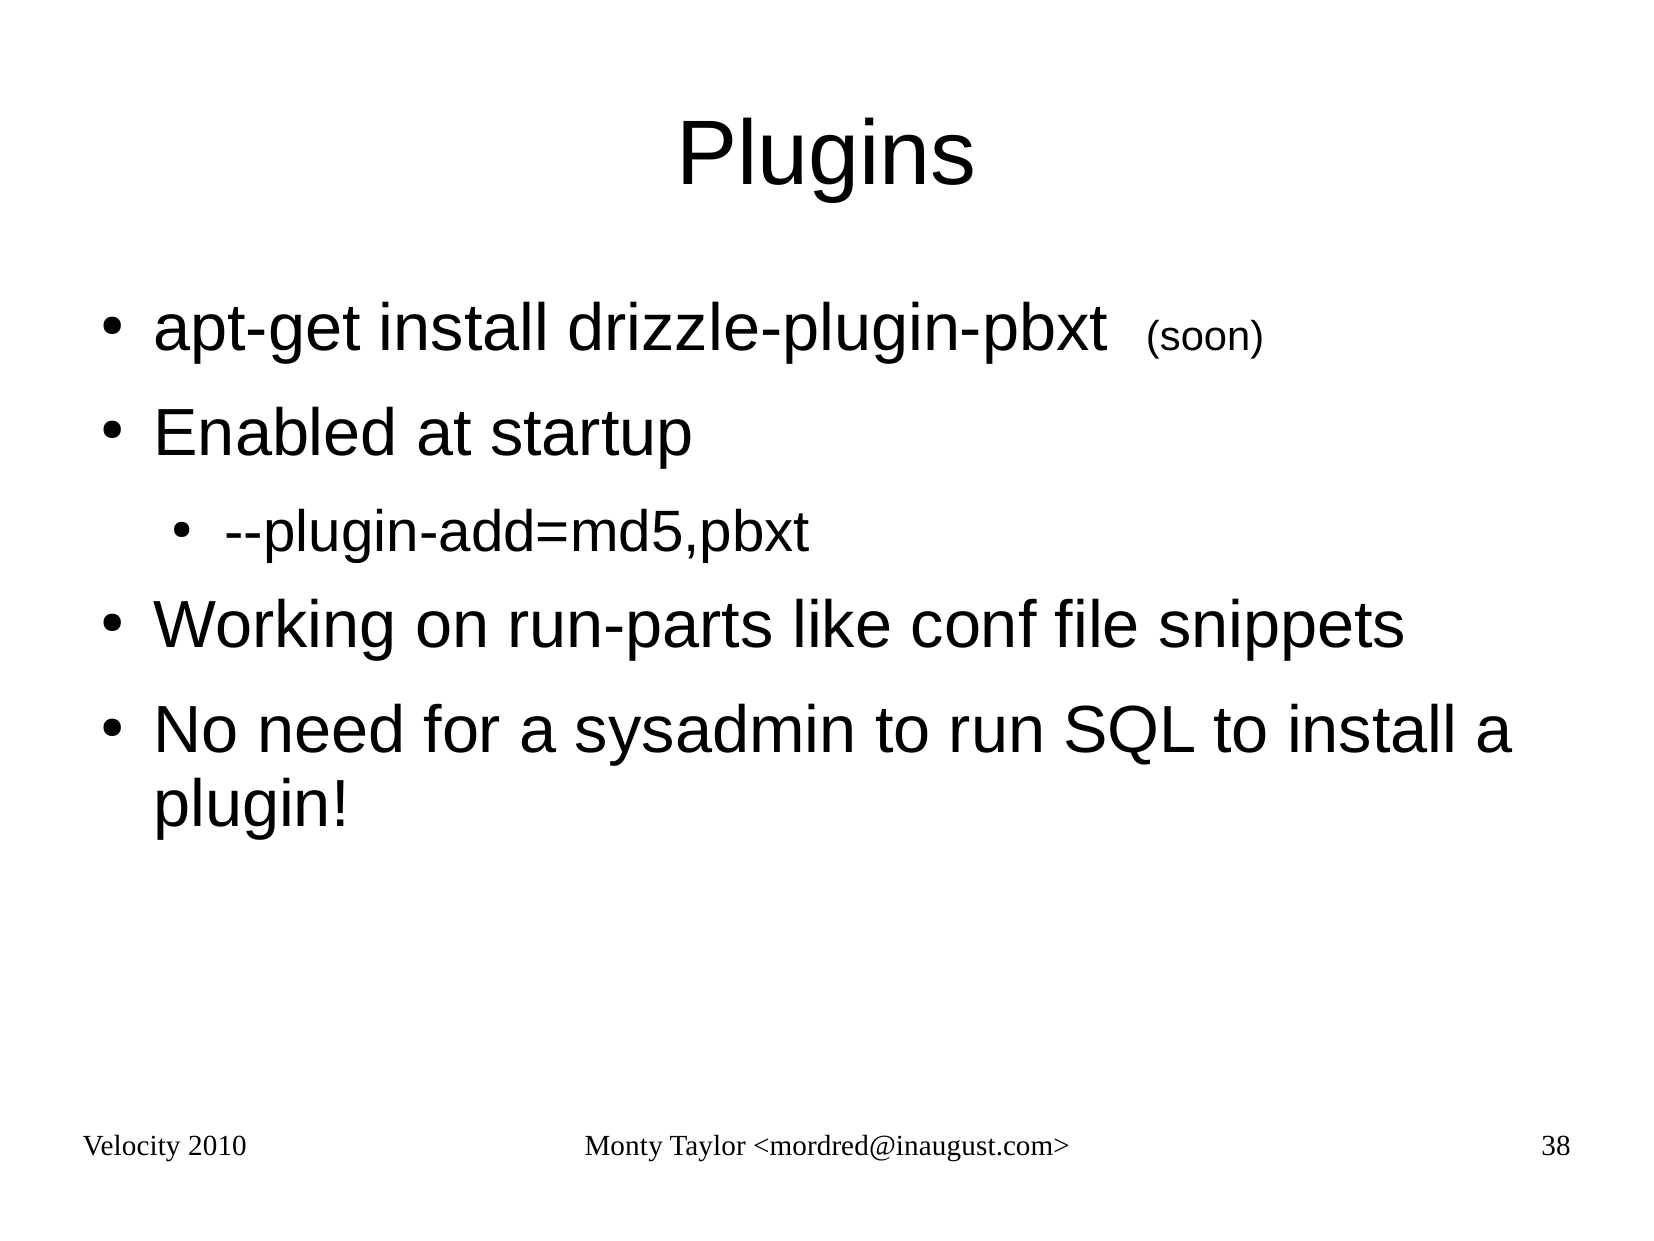

# Plugins
apt-get install drizzle-plugin-pbxt (soon)
Enabled at startup
--plugin-add=md5,pbxt
Working on run-parts like conf file snippets
No need for a sysadmin to run SQL to install a plugin!
Velocity 2010
Monty Taylor <mordred@inaugust.com>
38